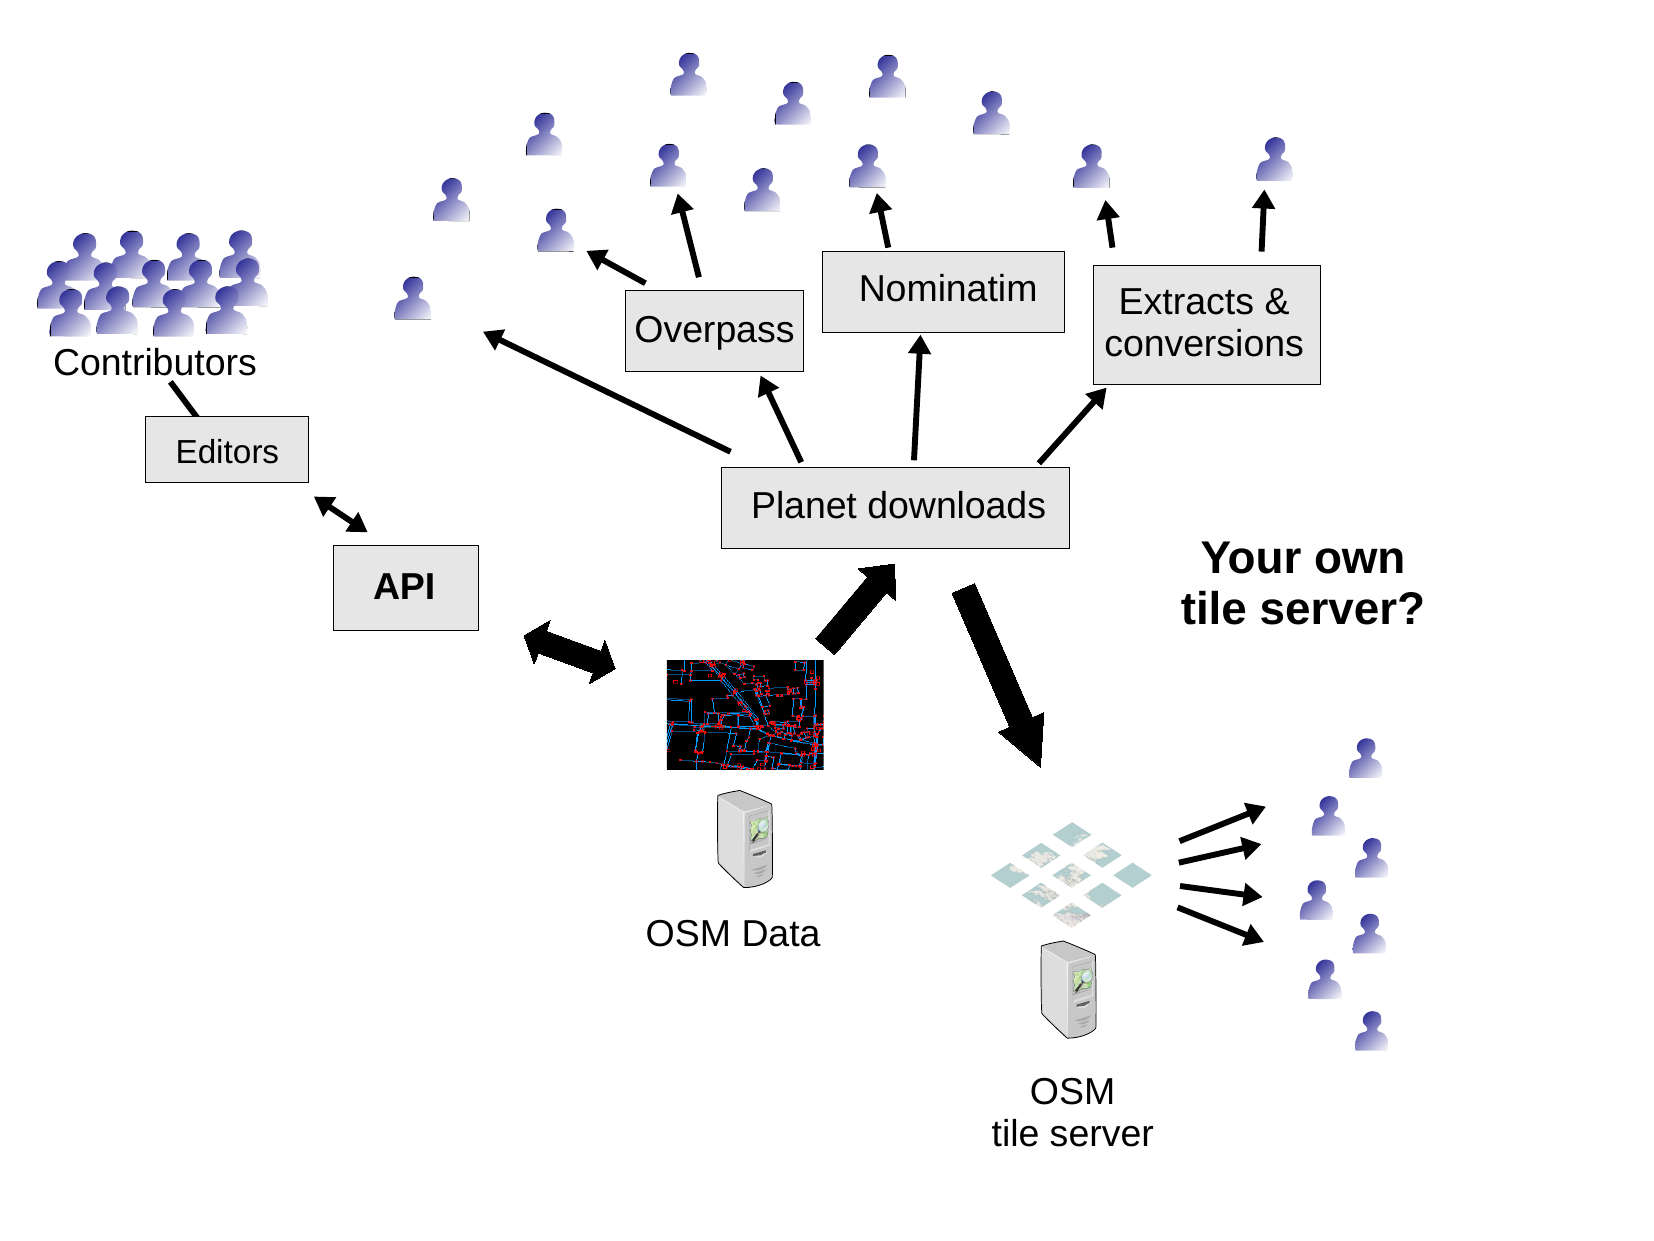

Extracts & conversions
Nominatim
Overpass
XAPI
Contributors
Editors
Planet downloads
Your own tile server?
API
OSM Data
# OSM
tile server